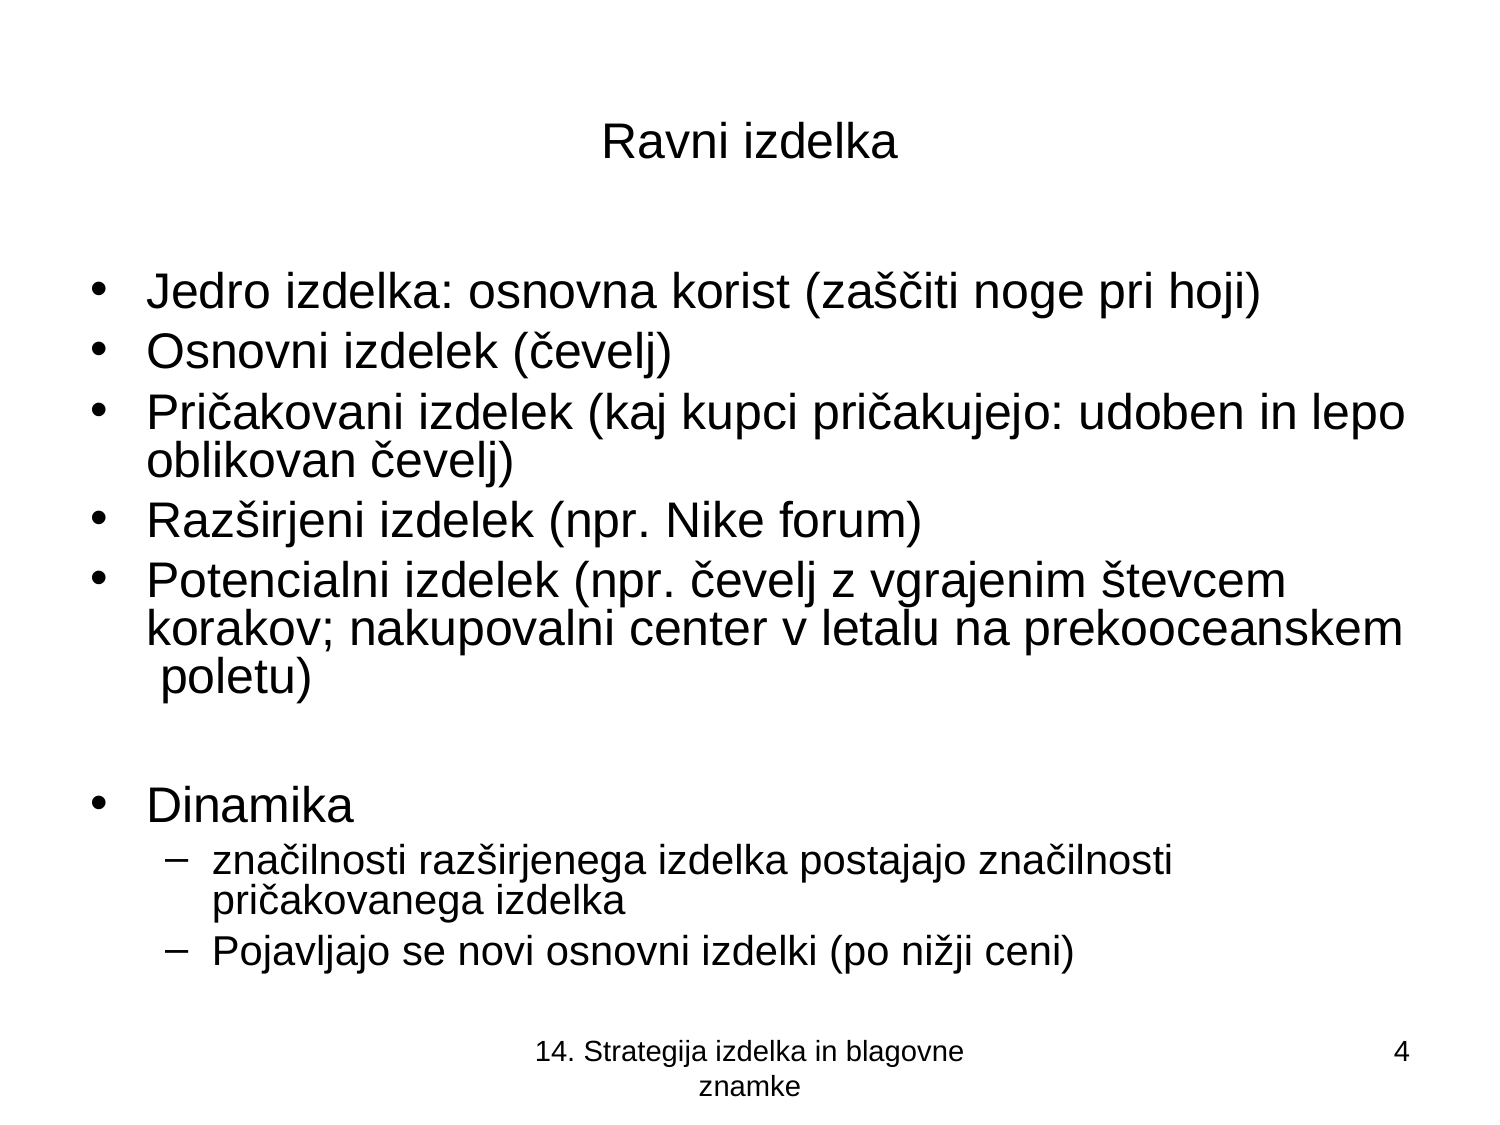

# Ravni izdelka
Jedro izdelka: osnovna korist (zaščiti noge pri hoji)
Osnovni izdelek (čevelj)
Pričakovani izdelek (kaj kupci pričakujejo: udoben in lepo oblikovan čevelj)
Razširjeni izdelek (npr. Nike forum)
Potencialni izdelek (npr. čevelj z vgrajenim števcem korakov; nakupovalni center v letalu na prekooceanskem poletu)
Dinamika
značilnosti razširjenega izdelka postajajo značilnosti pričakovanega izdelka
Pojavljajo se novi osnovni izdelki (po nižji ceni)
14. Strategija izdelka in blagovne znamke